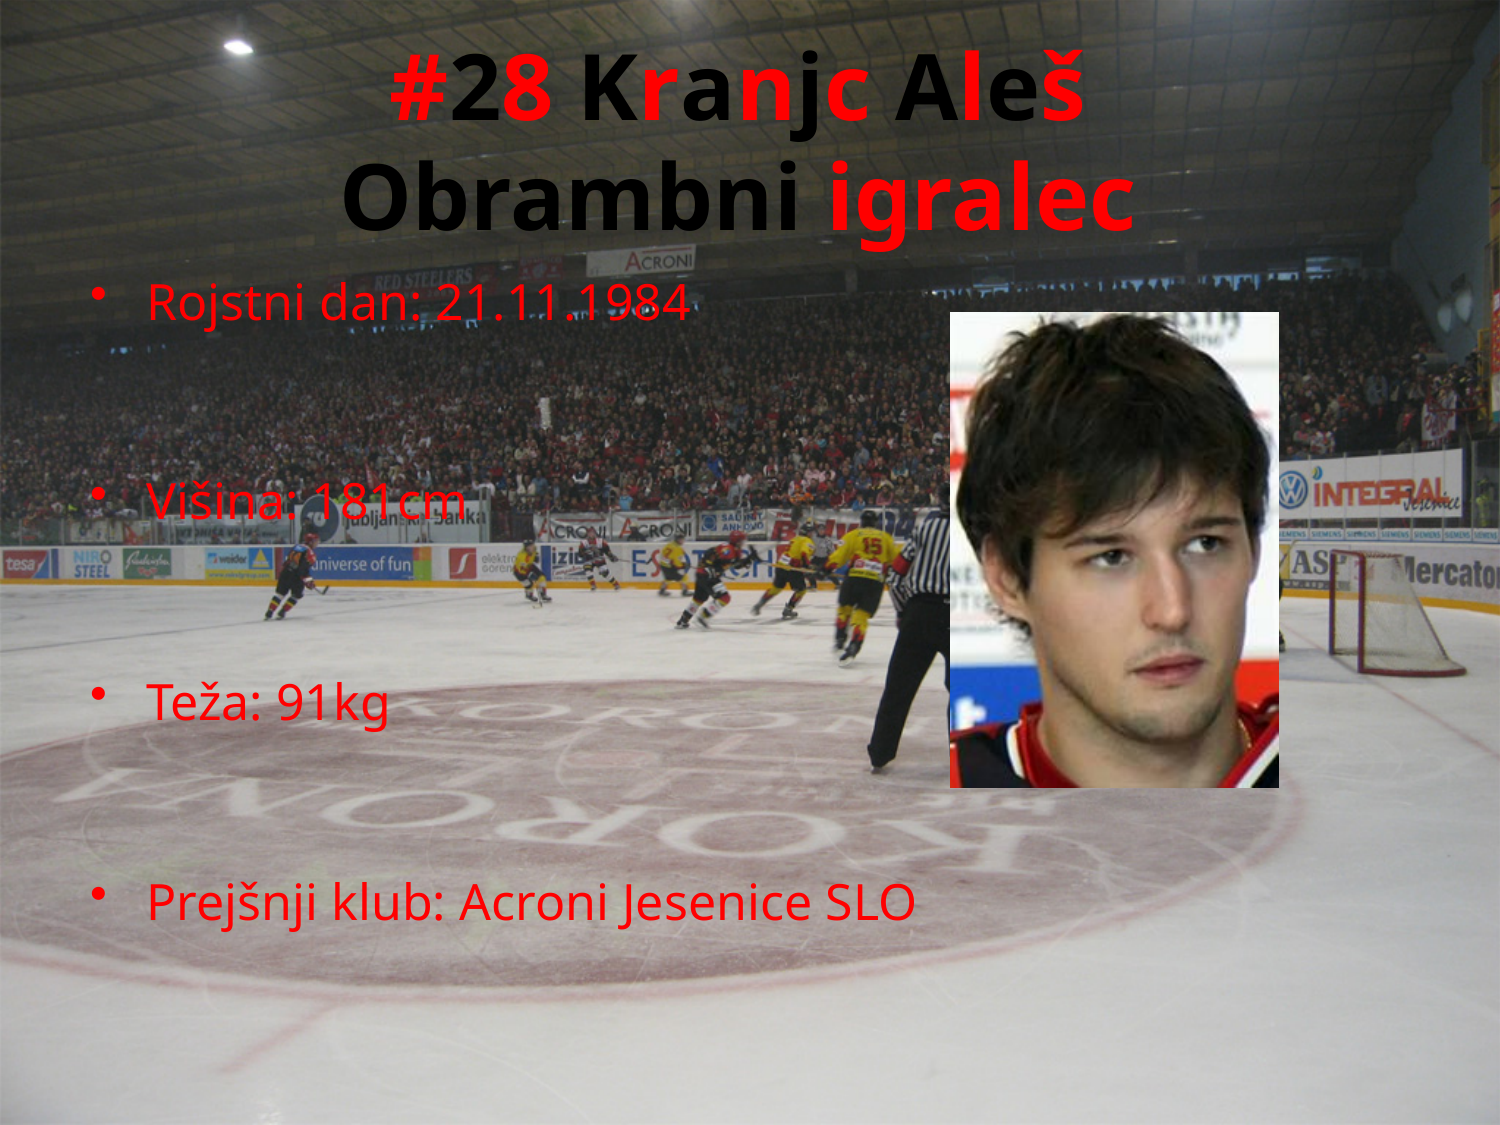

# #28 Kranjc Aleš Obrambni igralec
Rojstni dan: 21.11.1984
Višina: 181cm
Teža: 91kg
Prejšnji klub: Acroni Jesenice SLO